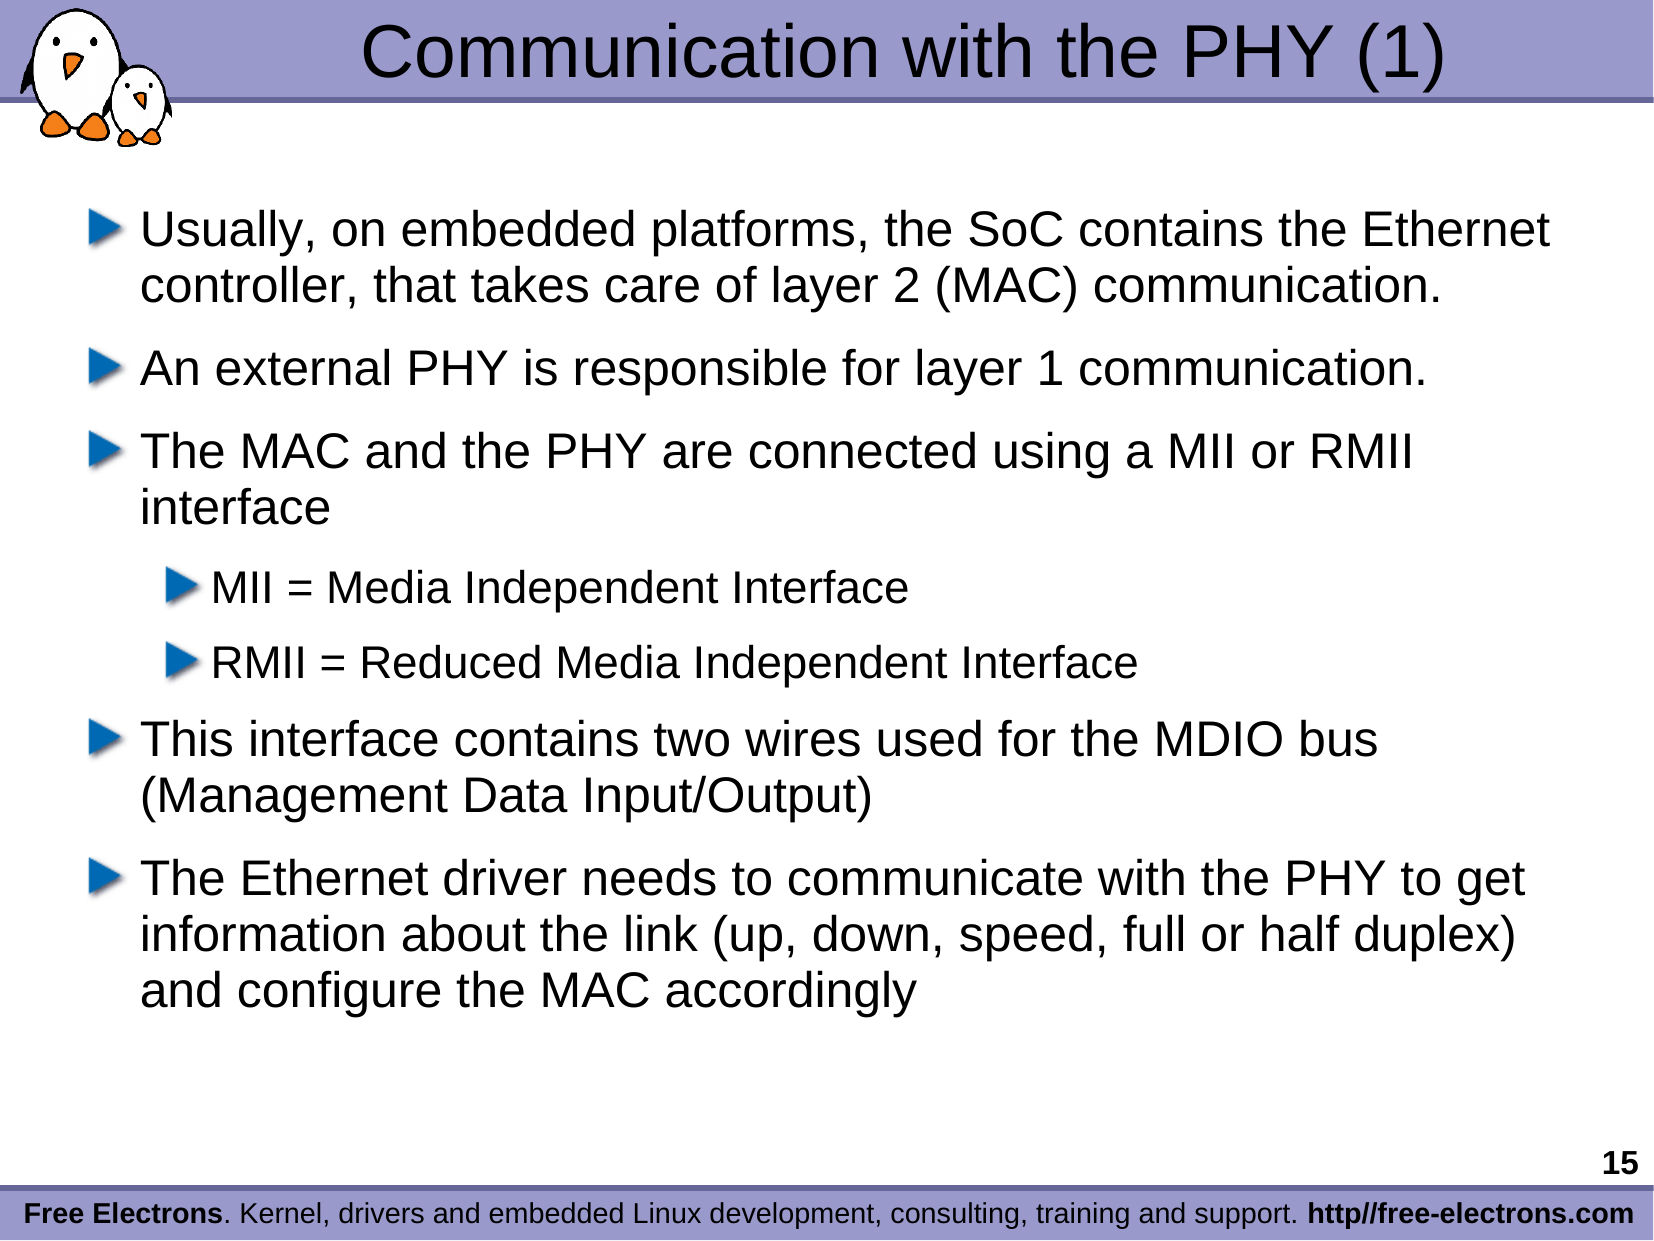

# Communication with the PHY (1)
Usually, on embedded platforms, the SoC contains the Ethernet controller, that takes care of layer 2 (MAC) communication.
An external PHY is responsible for layer 1 communication.
The MAC and the PHY are connected using a MII or RMII interface
MII = Media Independent Interface
RMII = Reduced Media Independent Interface
This interface contains two wires used for the MDIO bus (Management Data Input/Output)
The Ethernet driver needs to communicate with the PHY to get information about the link (up, down, speed, full or half duplex) and configure the MAC accordingly